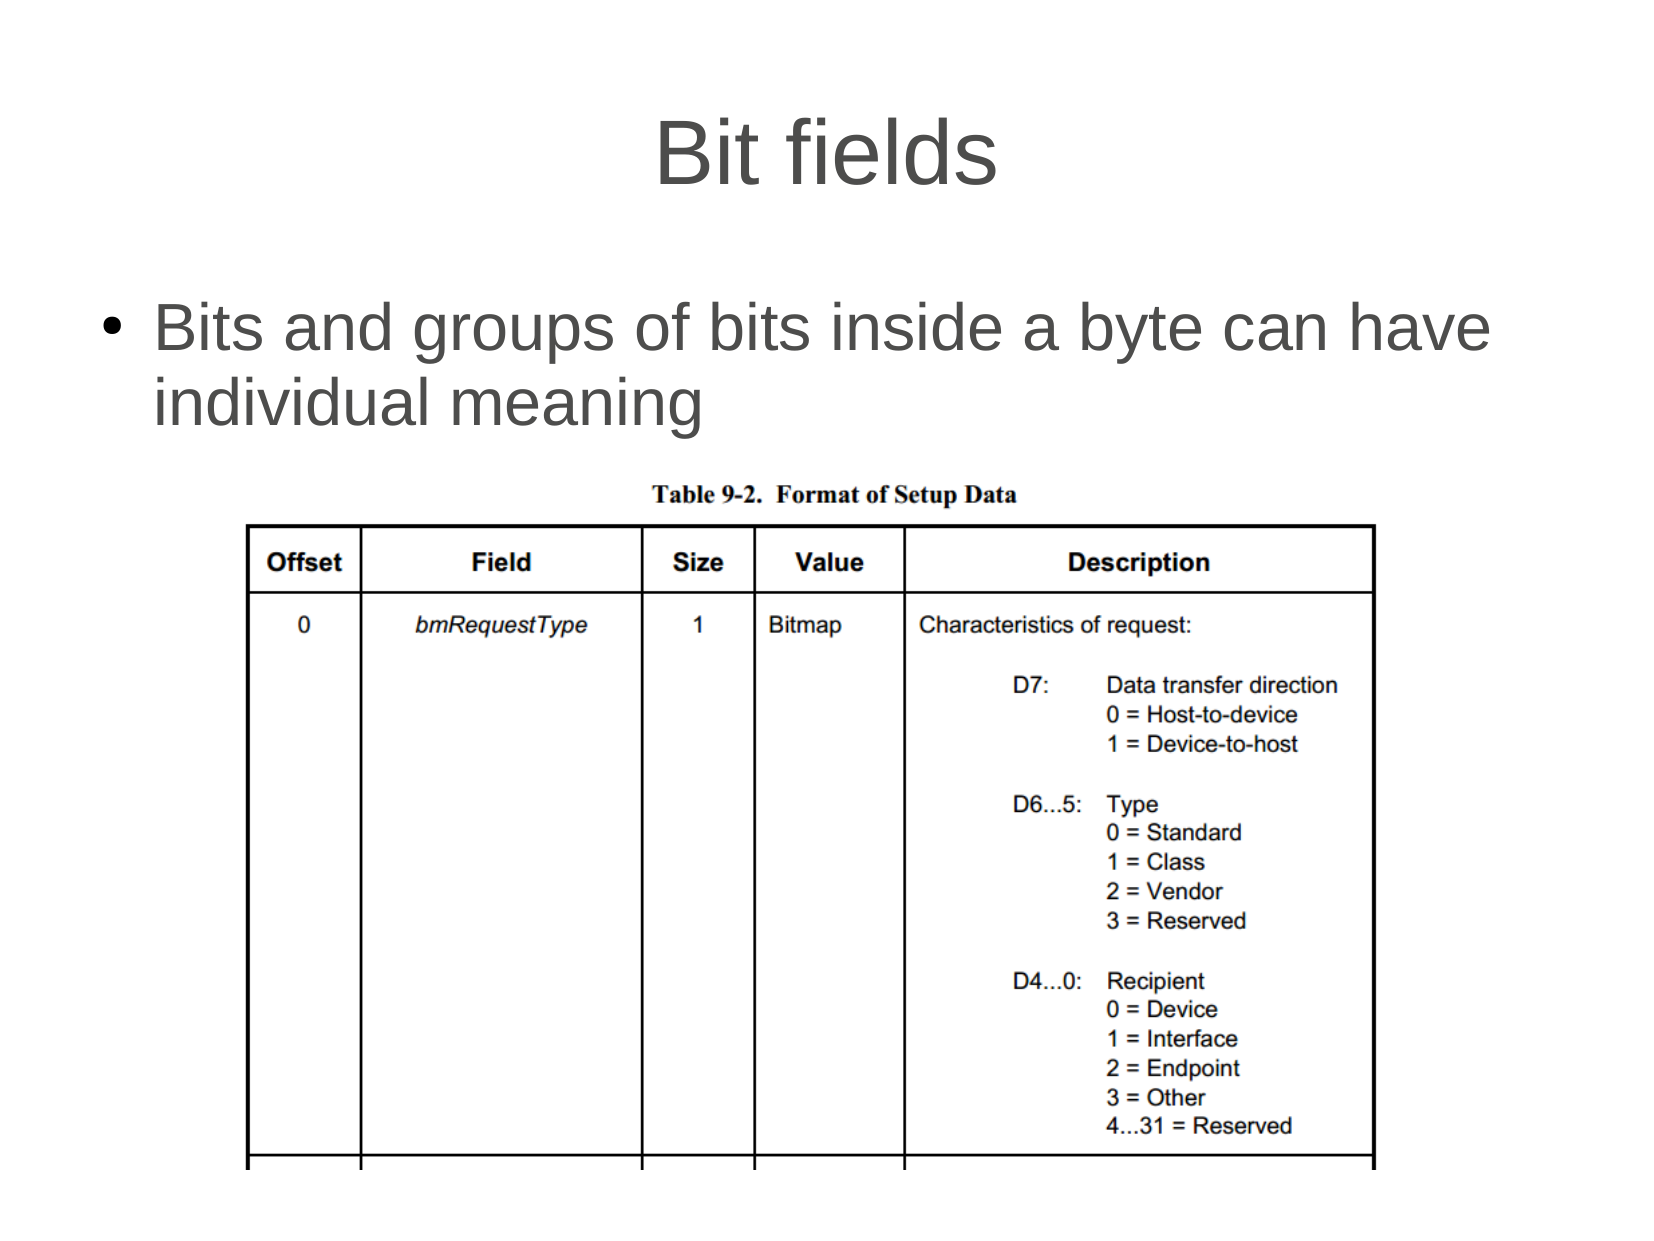

# Bit fields
Bits and groups of bits inside a byte can have individual meaning